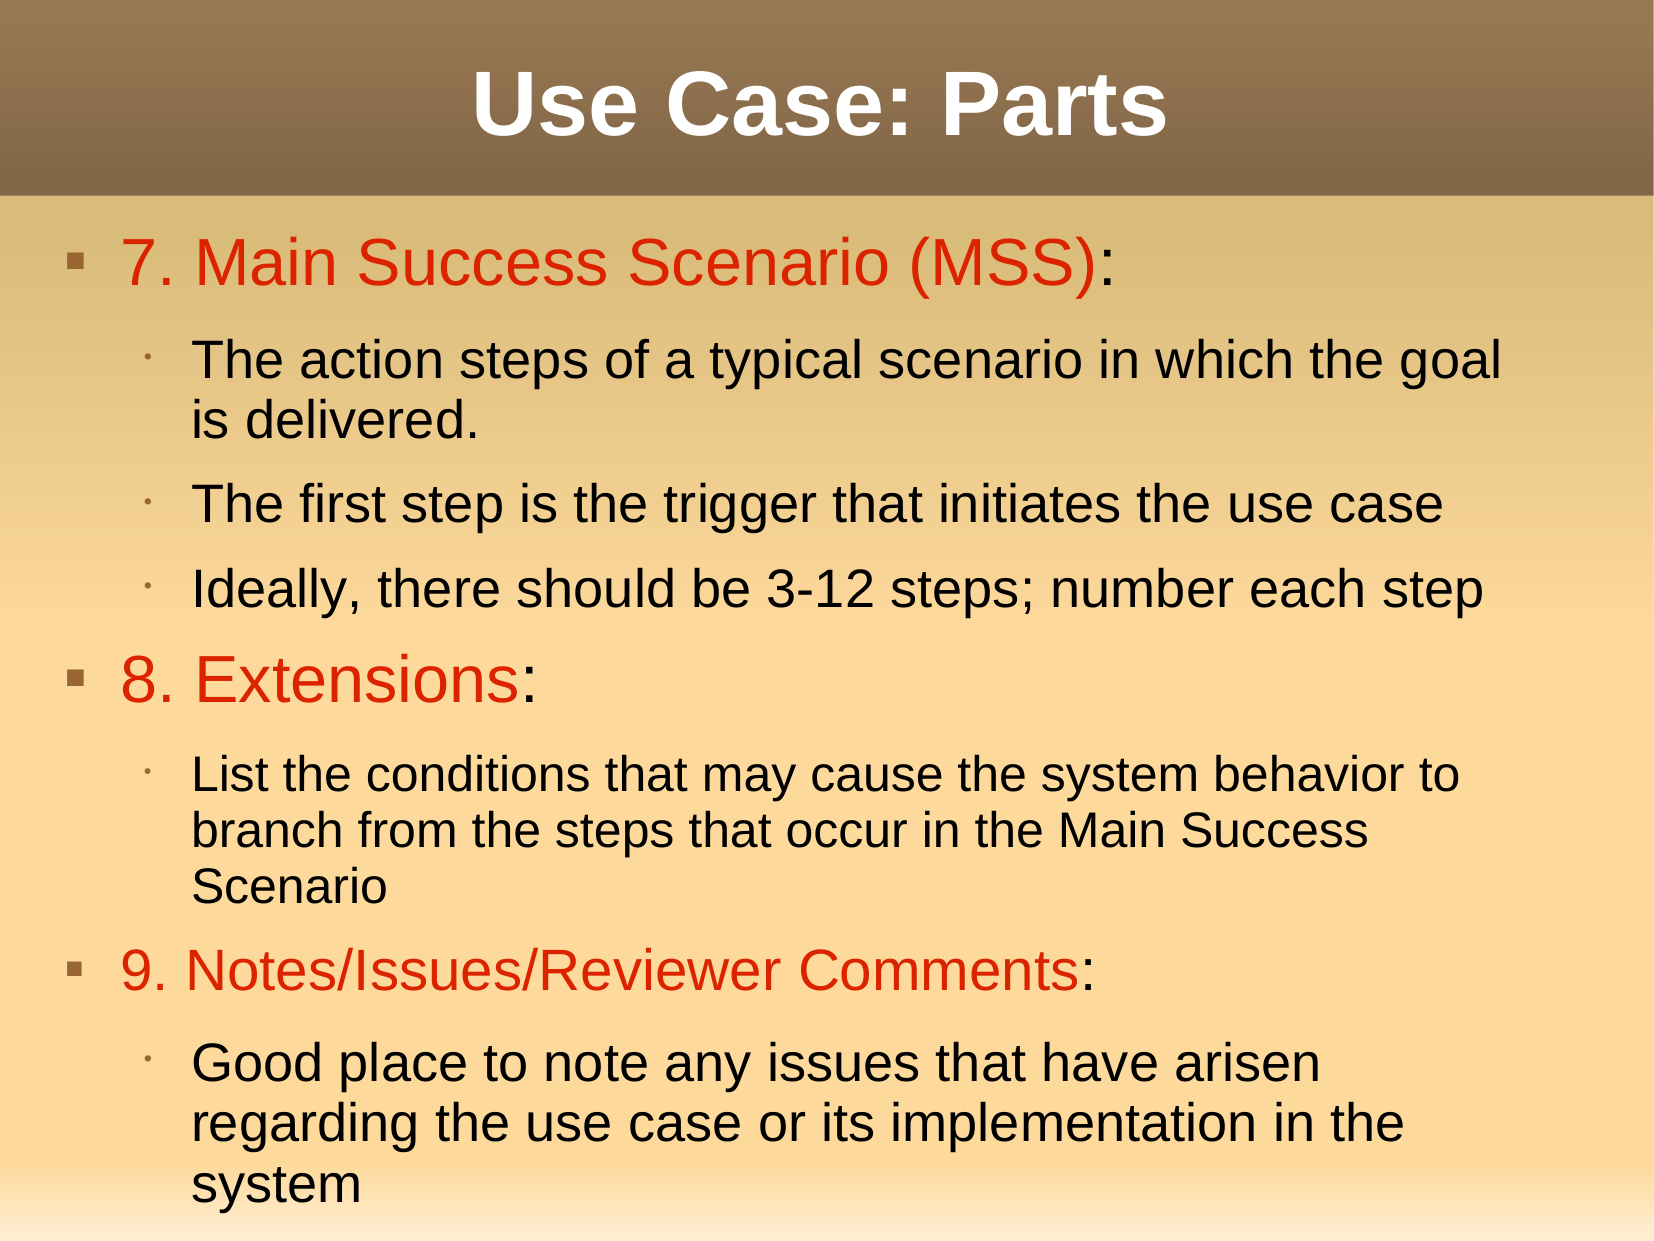

# Use Case: Parts
7. Main Success Scenario (MSS):
The action steps of a typical scenario in which the goal is delivered.
The first step is the trigger that initiates the use case
Ideally, there should be 3-12 steps; number each step
8. Extensions:
List the conditions that may cause the system behavior to branch from the steps that occur in the Main Success Scenario
9. Notes/Issues/Reviewer Comments:
Good place to note any issues that have arisen regarding the use case or its implementation in the system